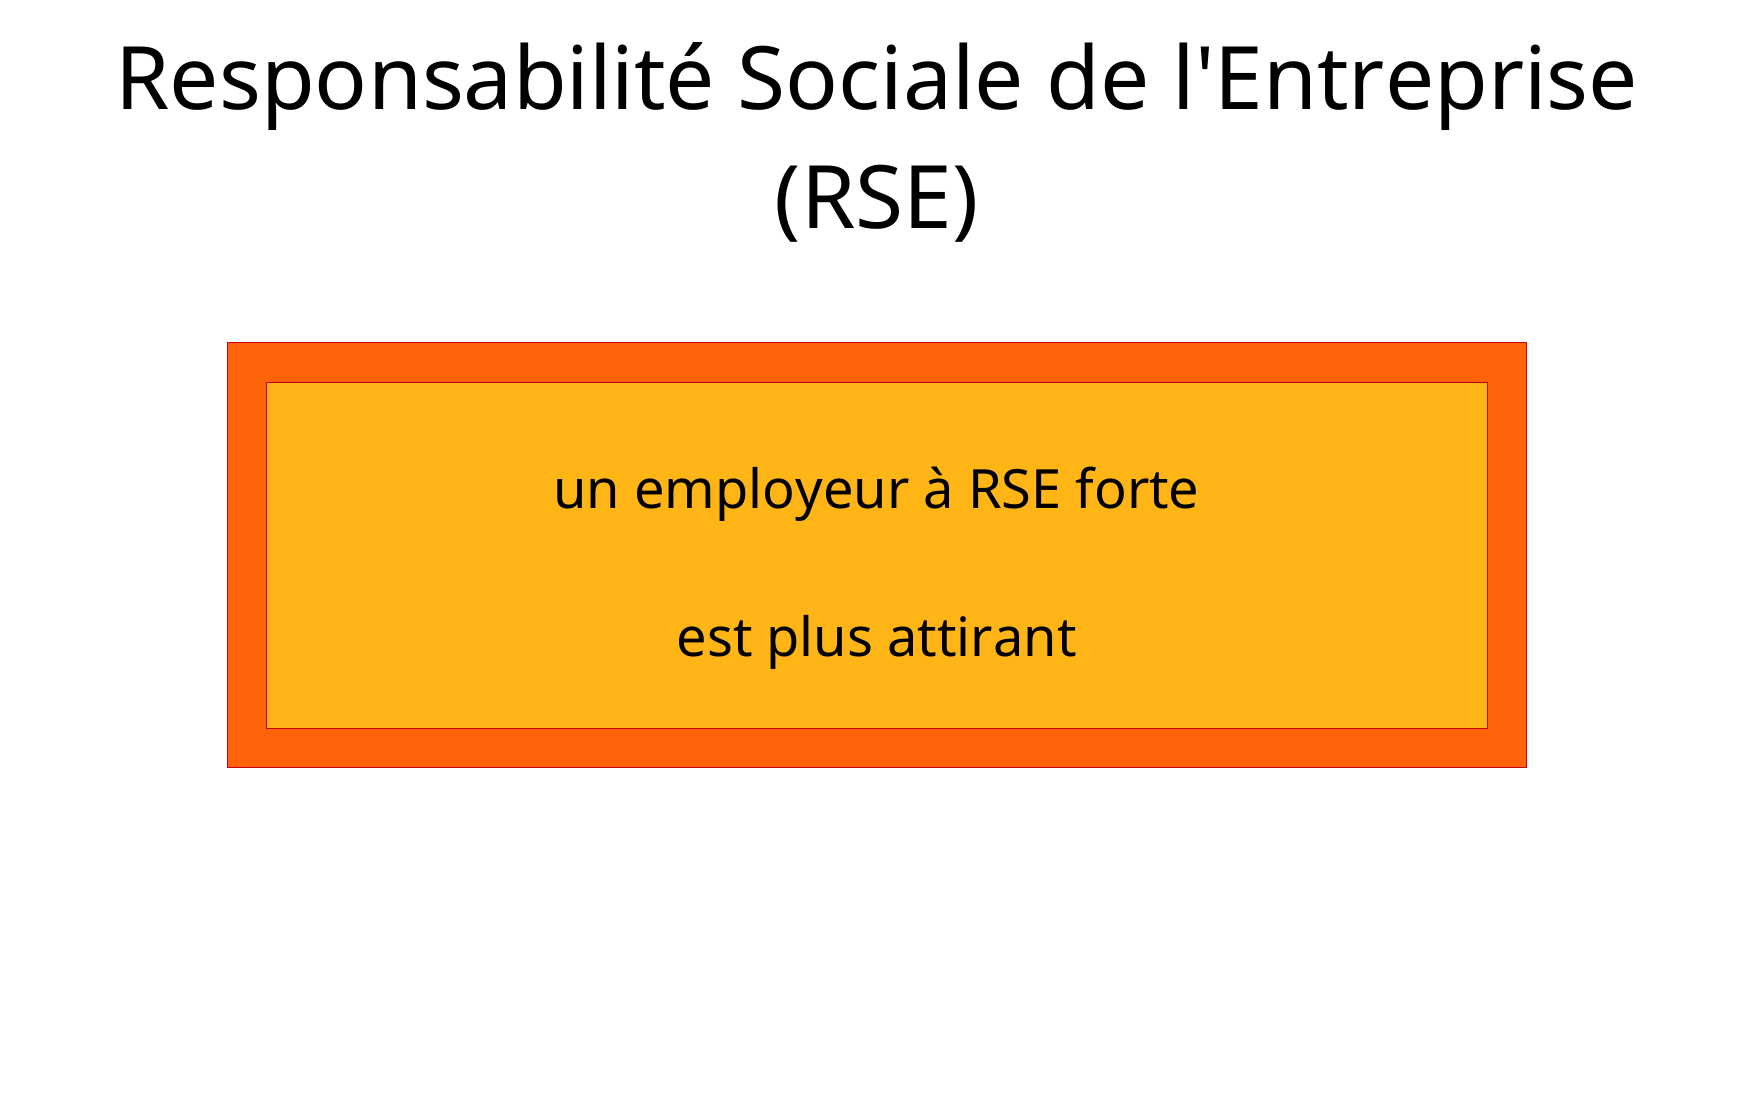

# Responsabilité Sociale de l'Entreprise (RSE)
un employeur à RSE forte
est plus attirant